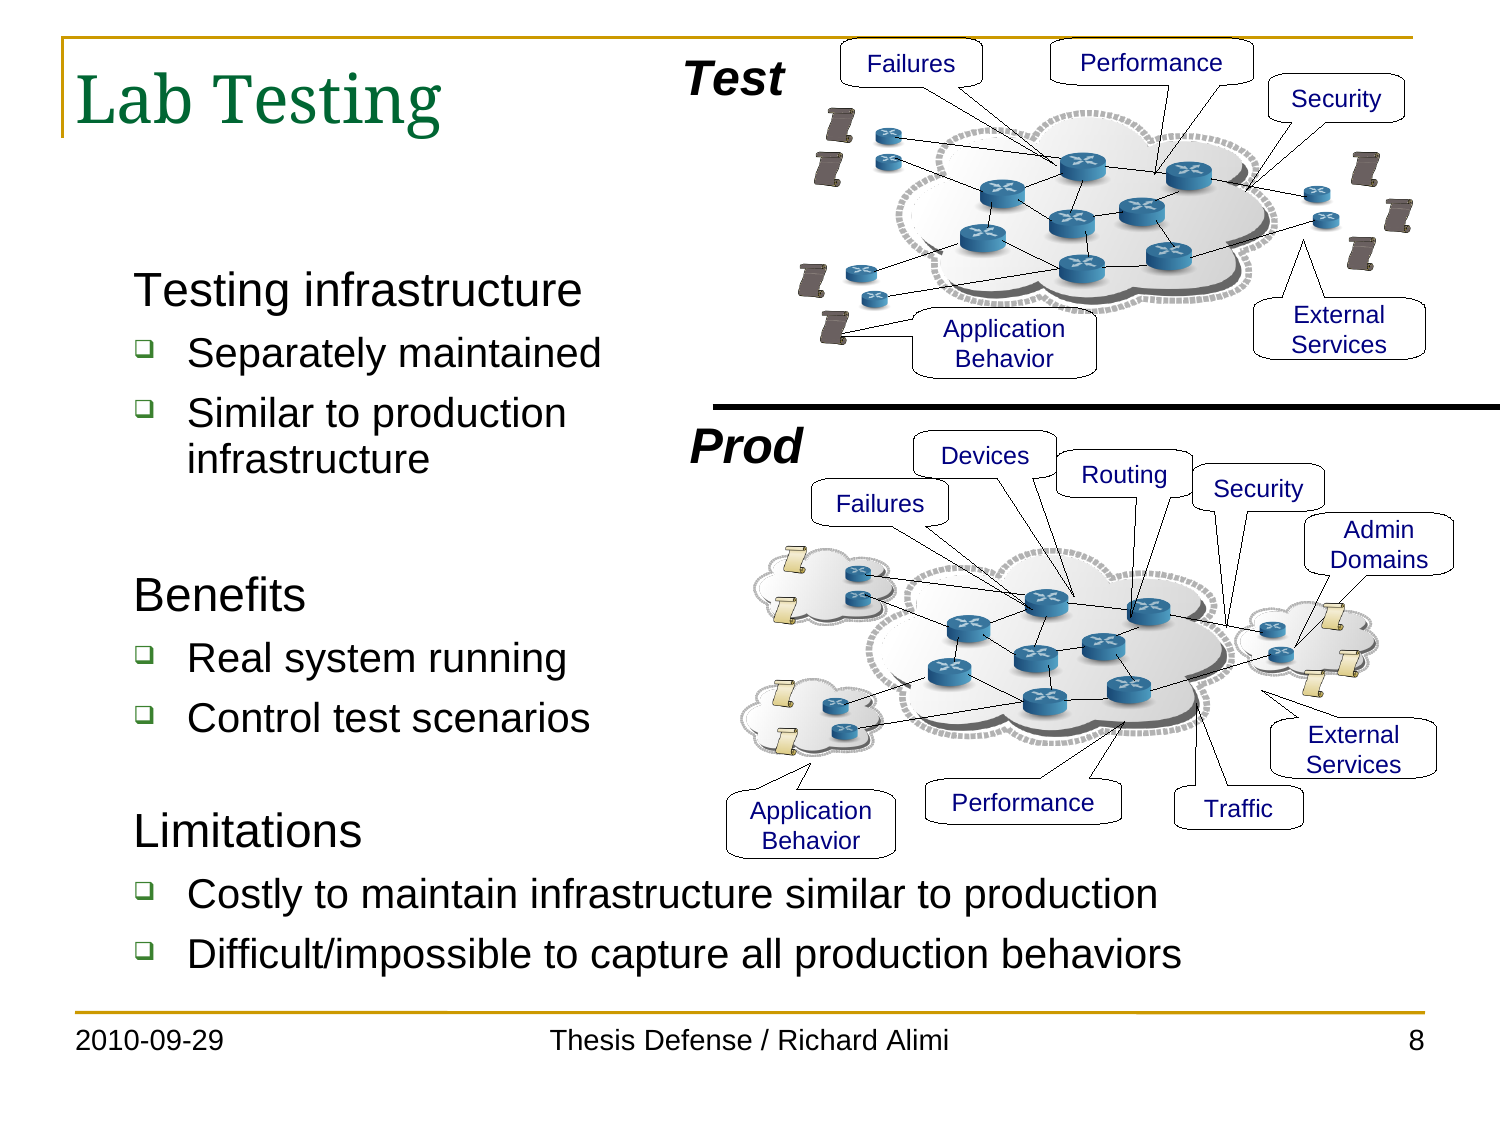

Failures
Performance
Security
External
Services
Application
Behavior
Test
# Lab Testing
Testing infrastructure
Separately maintained
Similar to production
infrastructure
Benefits
Real system running
Control test scenarios
Limitations
Costly to maintain infrastructure similar to production
Difficult/impossible to capture all production behaviors
Prod
Devices
Routing
Security
Failures
Admin
Domains
External
Services
Performance
Traffic
Application
Behavior
2010-09-29
Thesis Defense / Richard Alimi
8